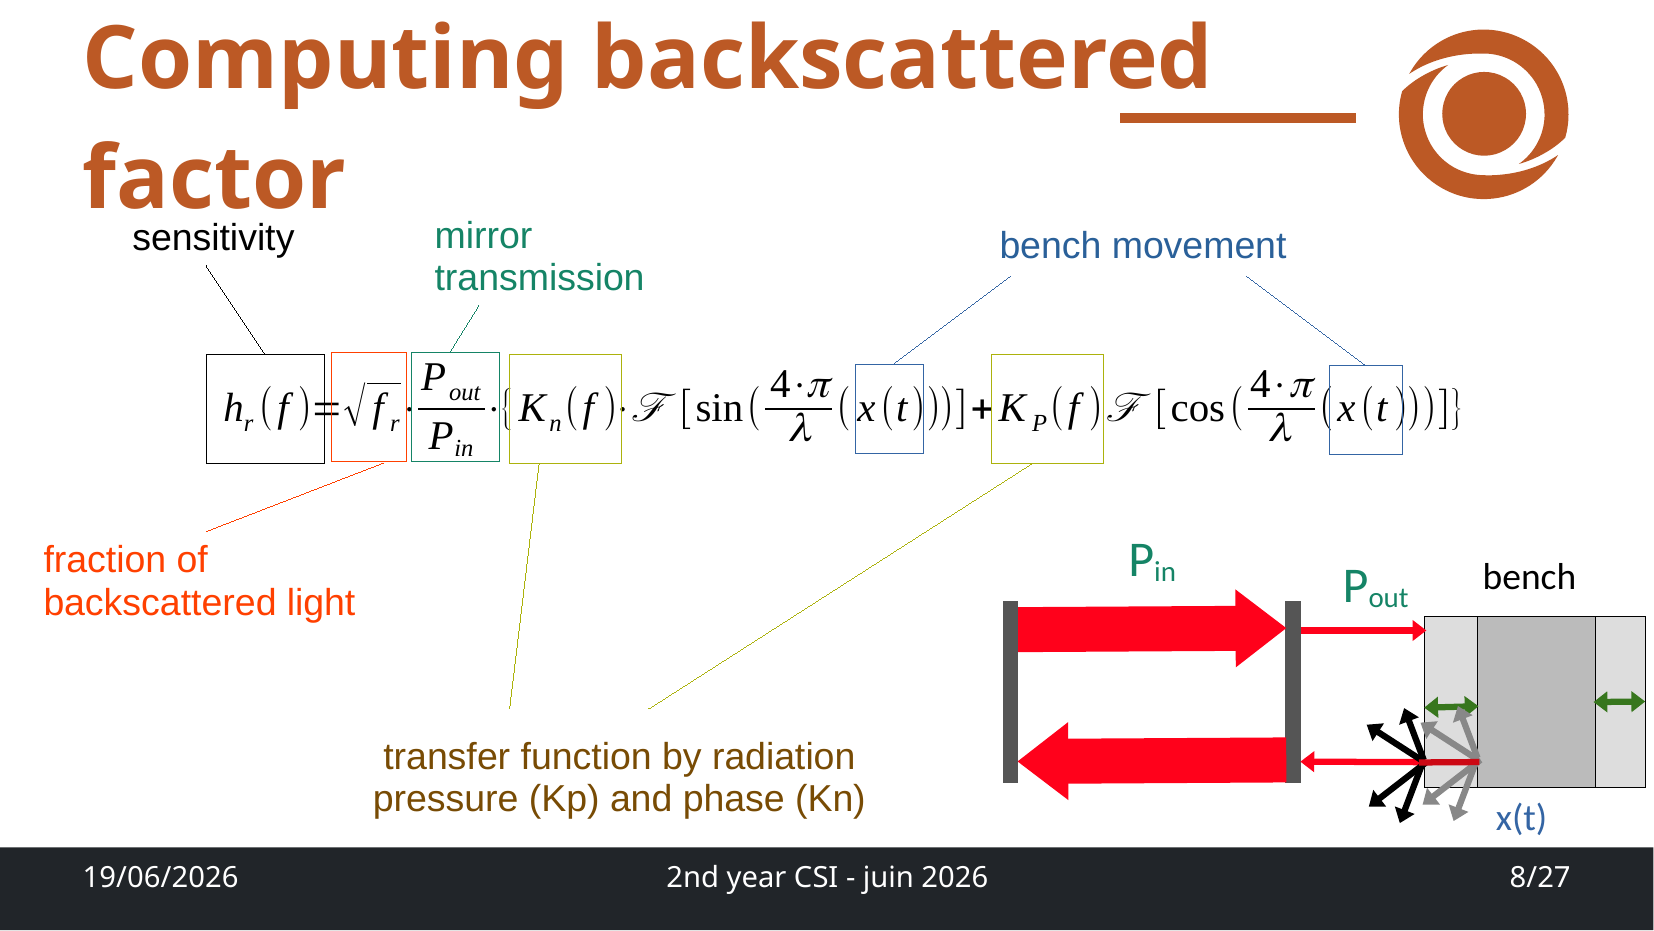

# Computing backscattered factor
mirror transmission
sensitivity
bench movement
fraction of backscattered light
Pin
bench
Pout
transfer function by radiation pressure (Kp) and phase (Kn)
x(t)
19/06/2026
2nd year CSI - juin 2026
8